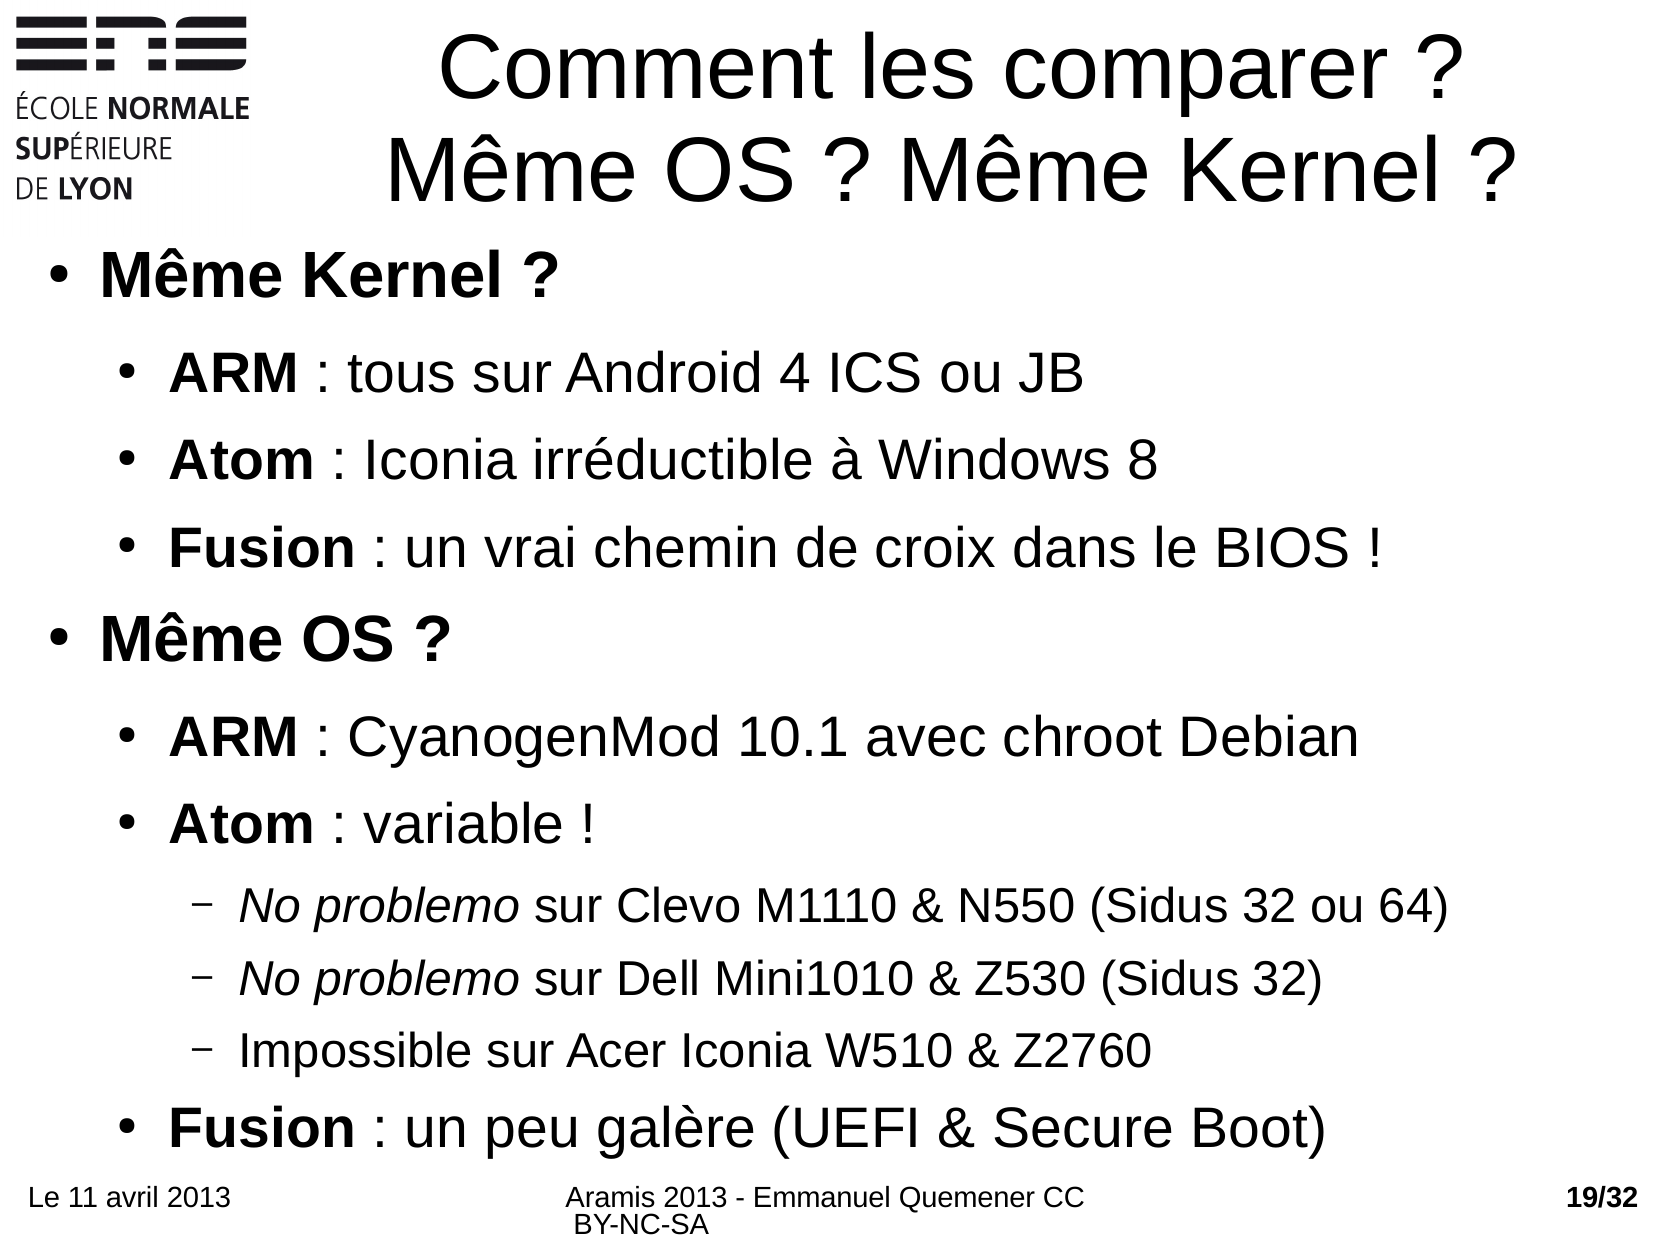

# Comment les comparer ? Même OS ? Même Kernel ?
Même Kernel ?
ARM : tous sur Android 4 ICS ou JB
Atom : Iconia irréductible à Windows 8
Fusion : un vrai chemin de croix dans le BIOS !
Même OS ?
ARM : CyanogenMod 10.1 avec chroot Debian
Atom : variable !
No problemo sur Clevo M1110 & N550 (Sidus 32 ou 64)
No problemo sur Dell Mini1010 & Z530 (Sidus 32)
Impossible sur Acer Iconia W510 & Z2760
Fusion : un peu galère (UEFI & Secure Boot)
Le 11 avril 2013
Aramis 2013 - Emmanuel Quemener CC BY-NC-SA
19